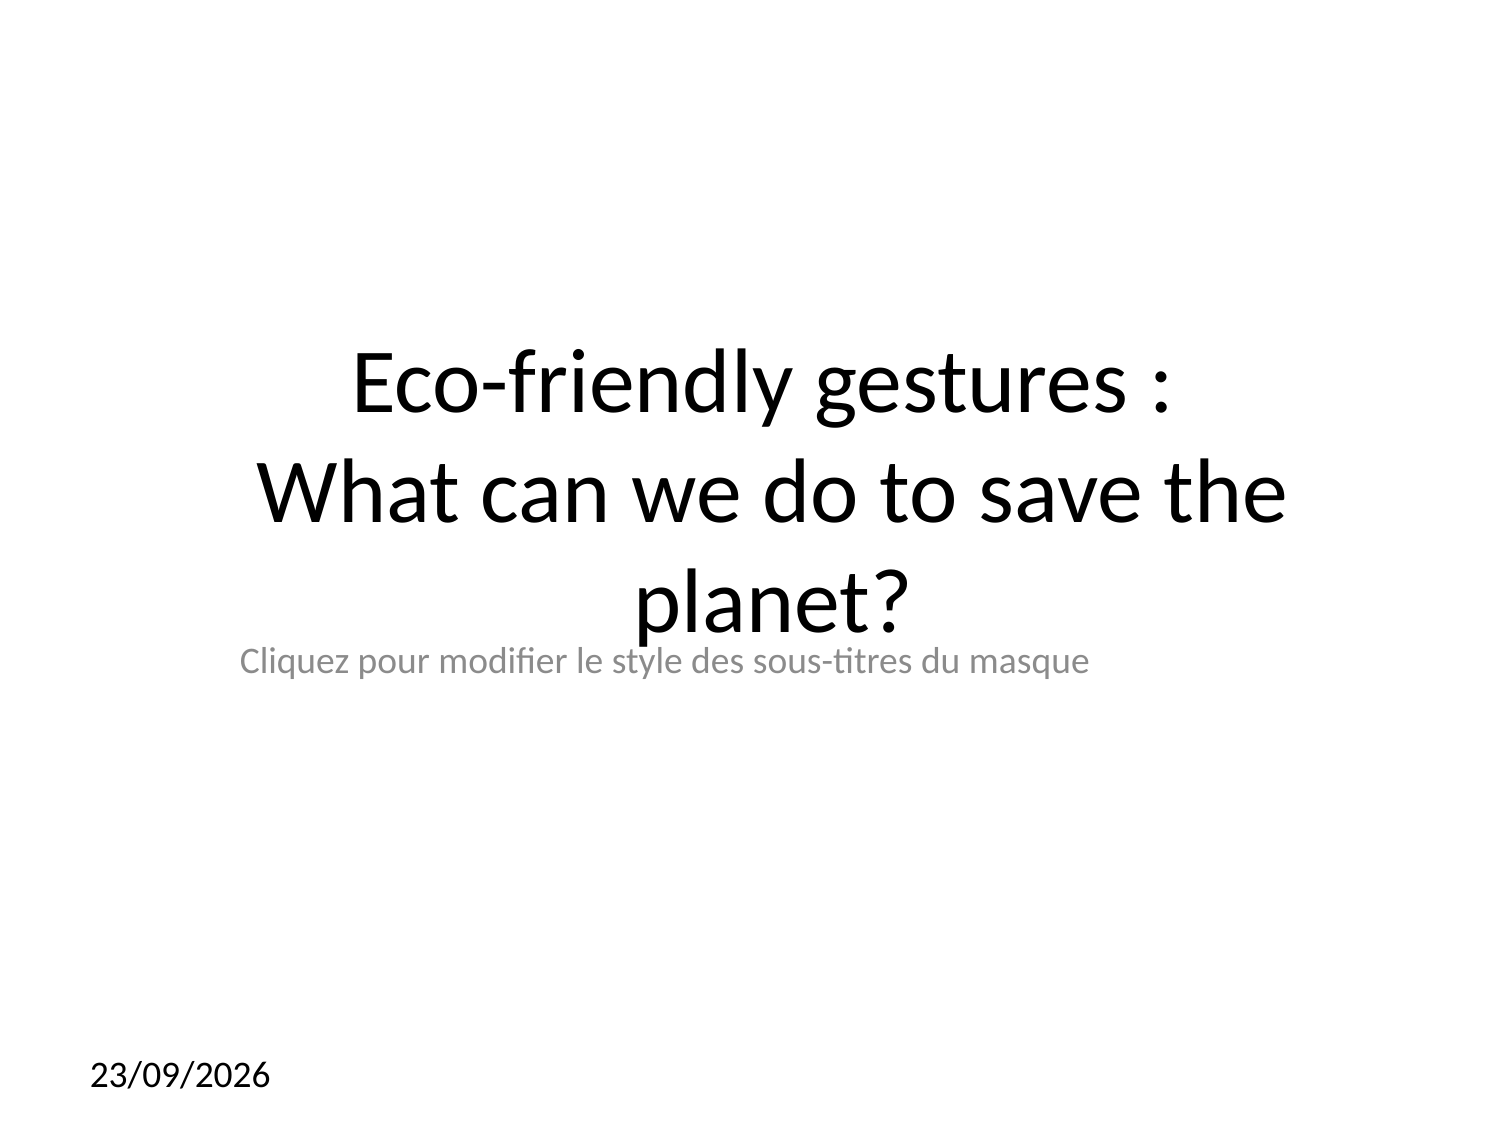

# Eco-friendly gestures : What can we do to save the planet?